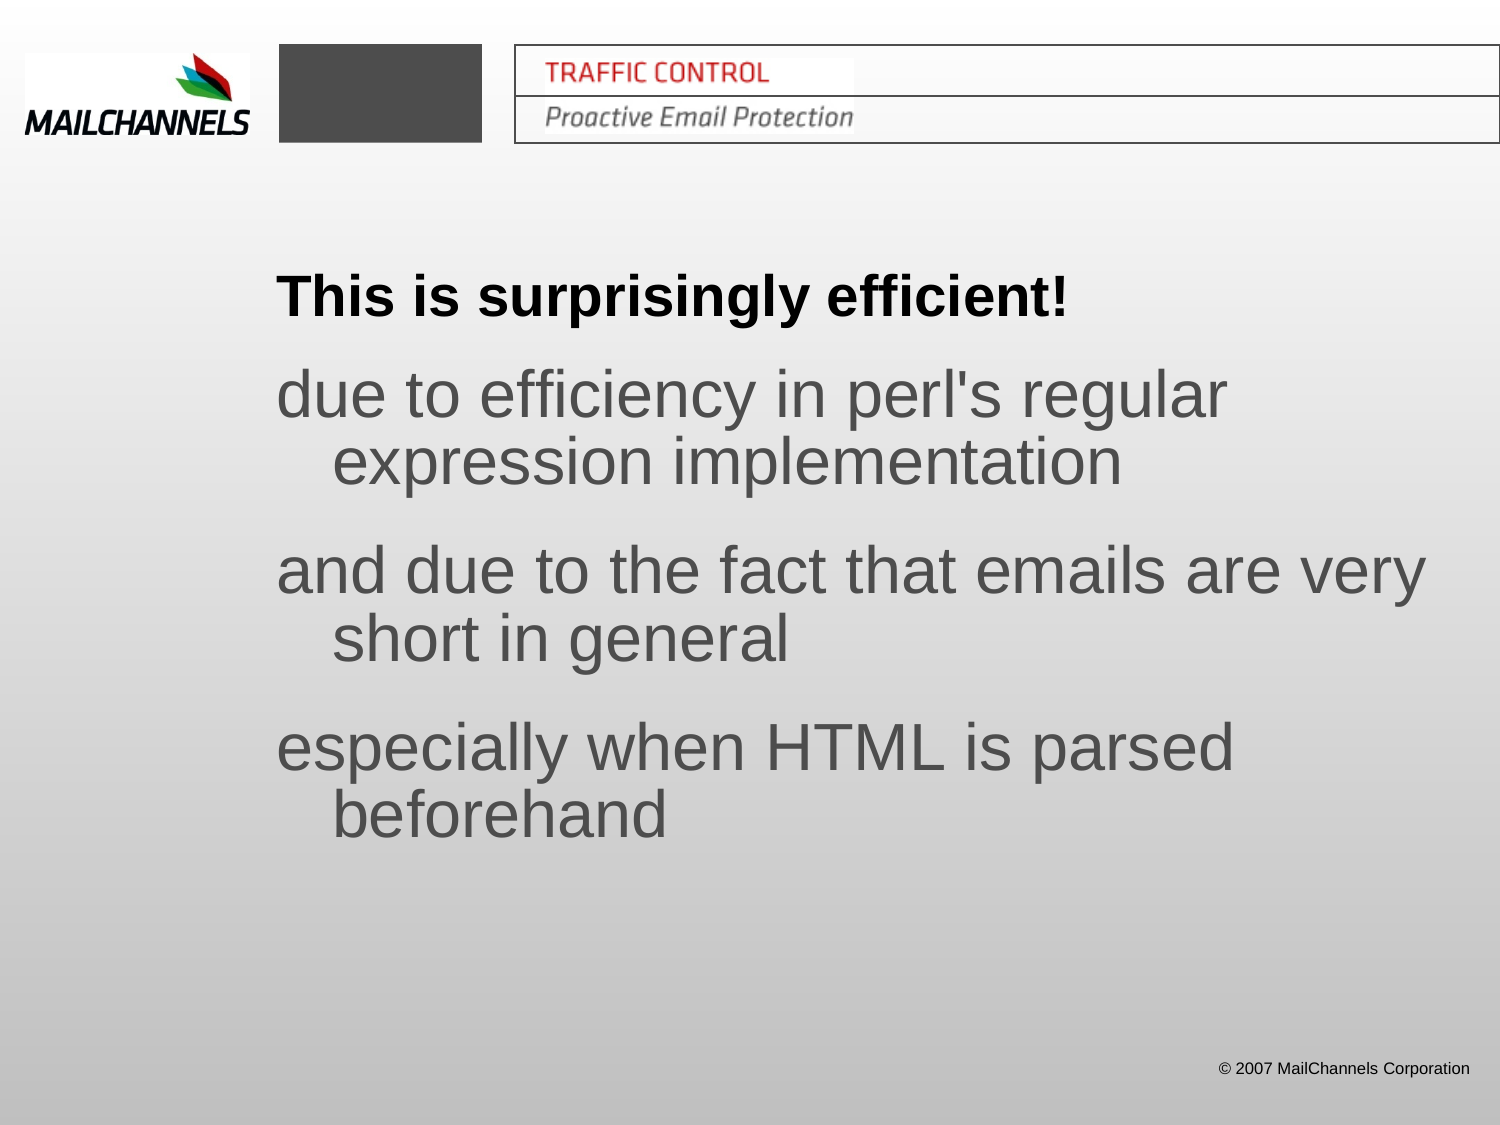

# This is surprisingly efficient!
due to efficiency in perl's regular expression implementation
and due to the fact that emails are very short in general
especially when HTML is parsed beforehand